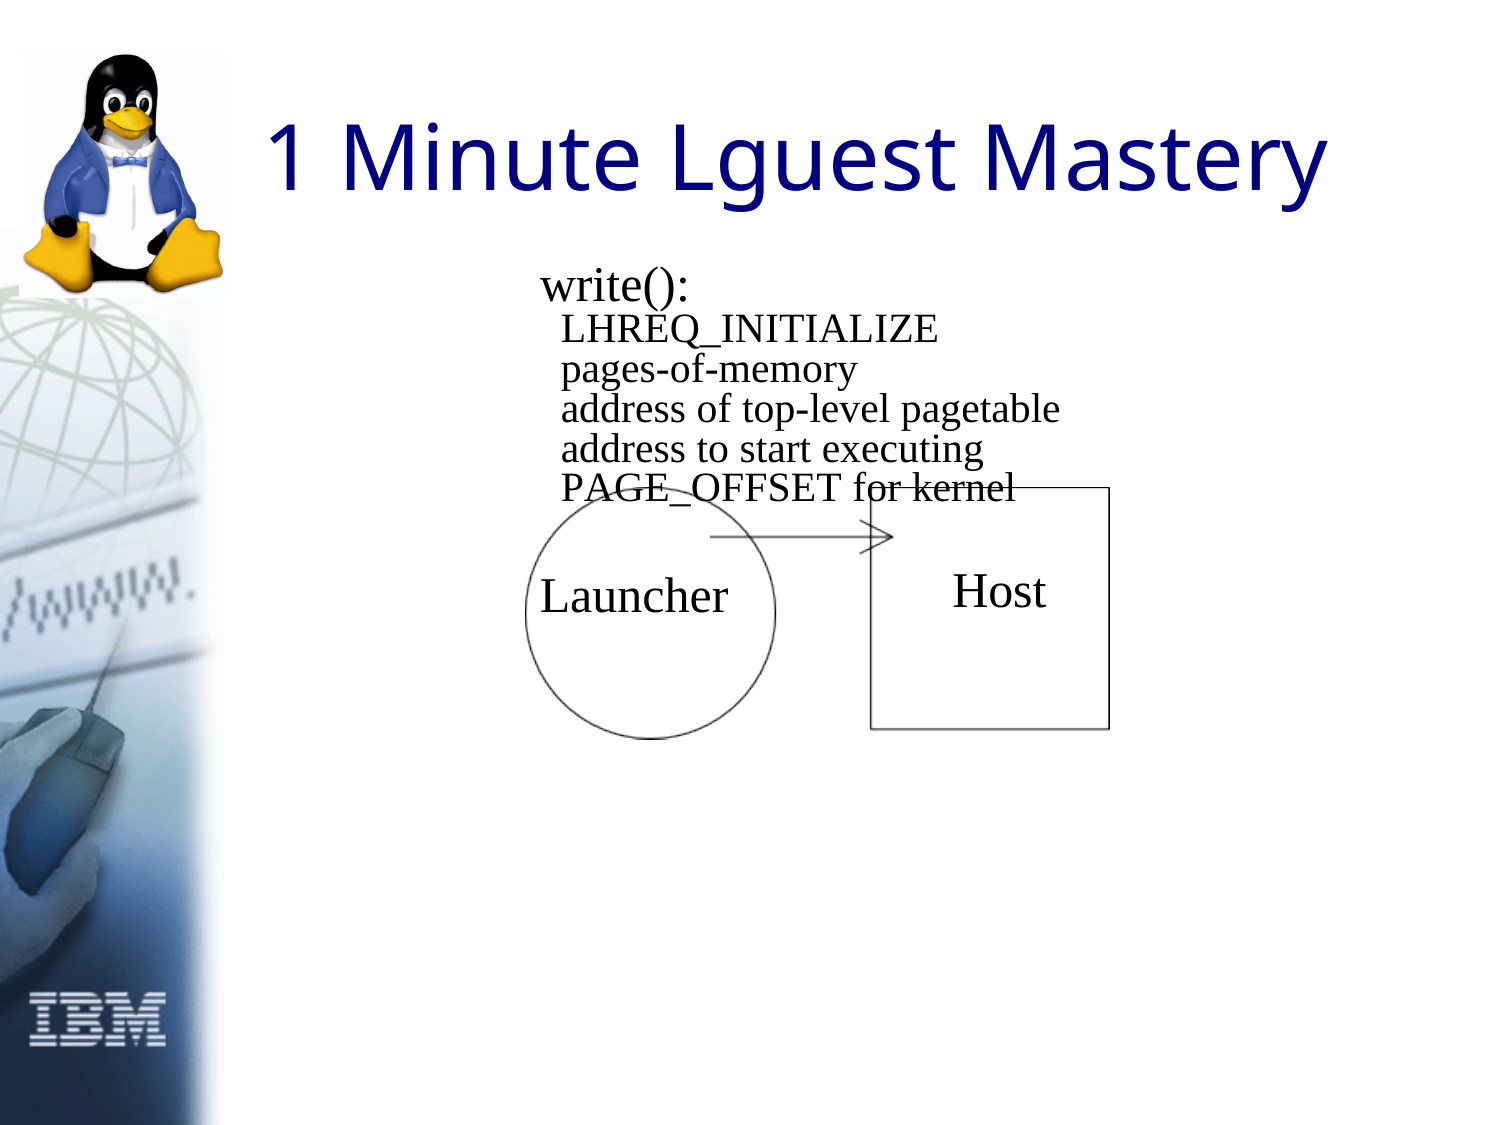

# 1 Minute Lguest Mastery
write():
 LHREQ_INITIALIZE
 pages-of-memory
 address of top-level pagetable
 address to start executing
 PAGE_OFFSET for kernel
Host
Launcher